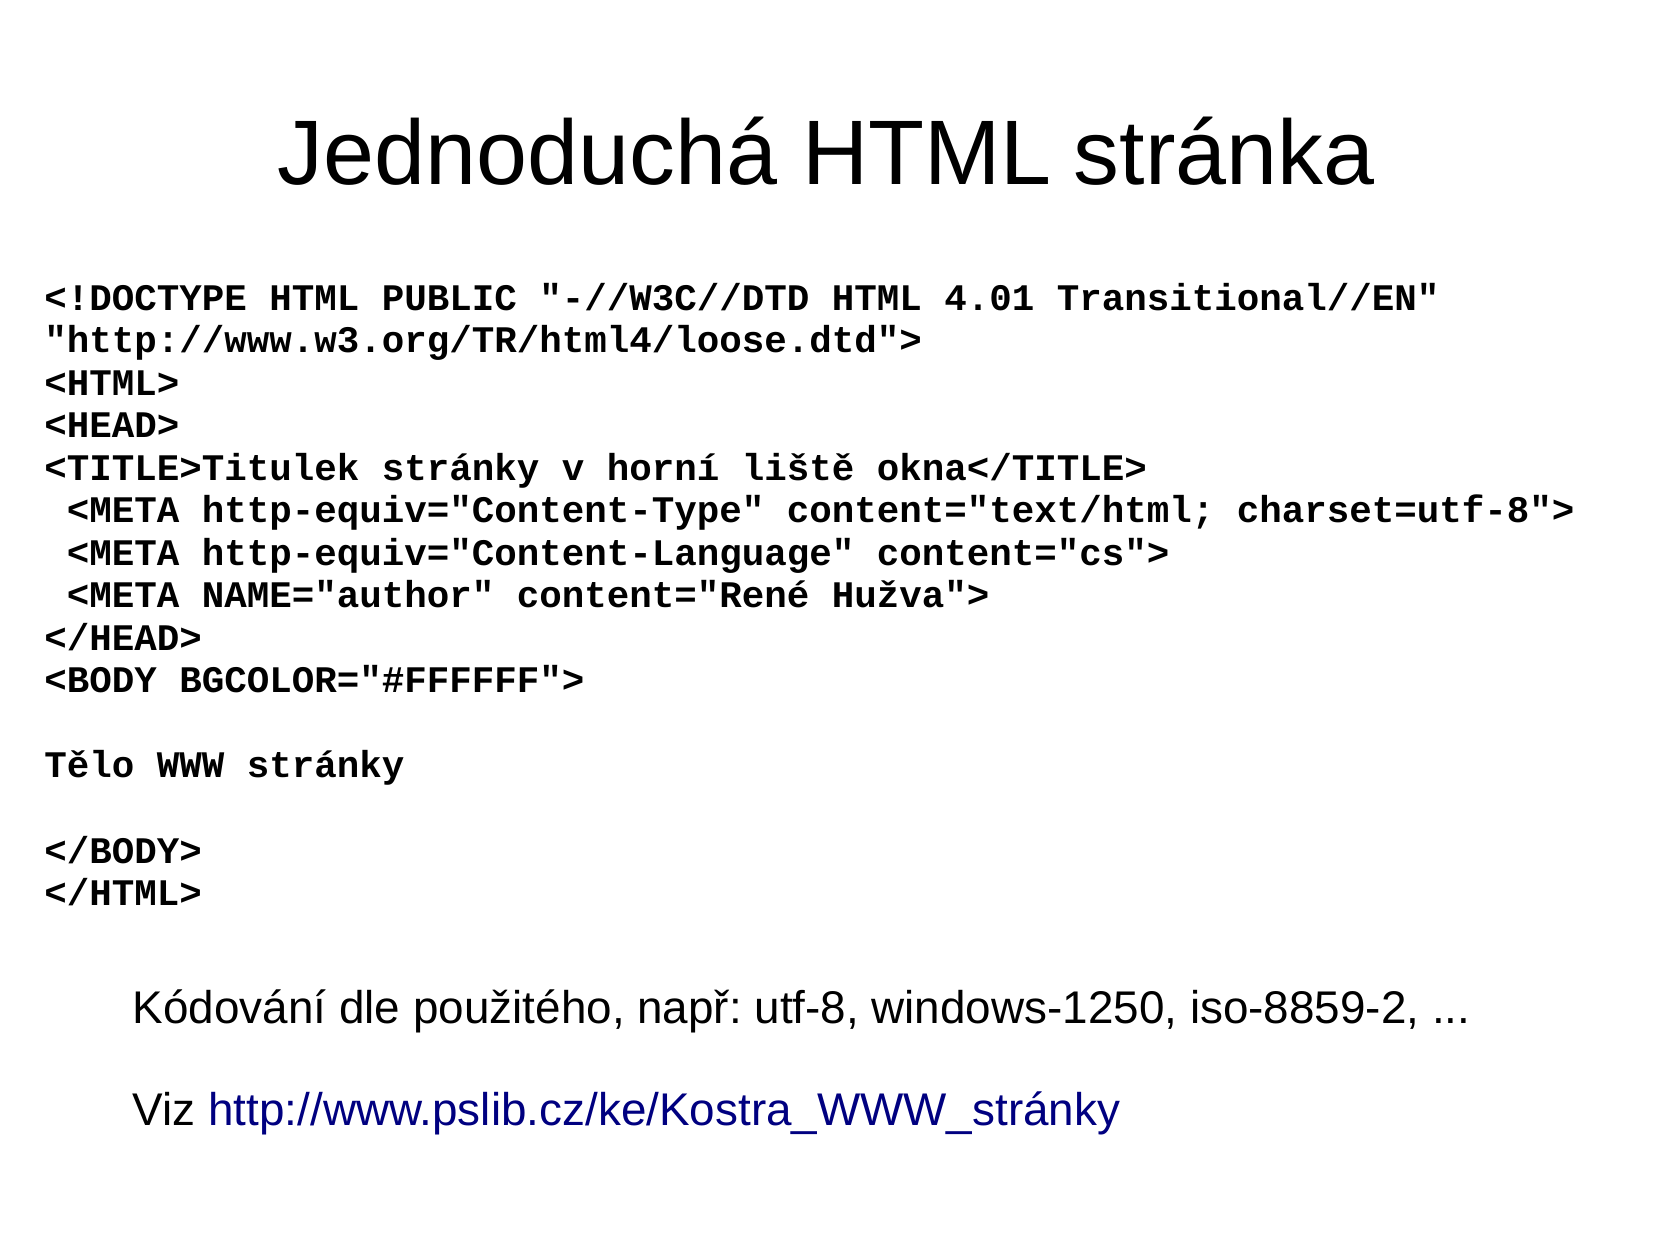

# Jednoduchá HTML stránka
<!DOCTYPE HTML PUBLIC "-//W3C//DTD HTML 4.01 Transitional//EN" "http://www.w3.org/TR/html4/loose.dtd">
<HTML>
<HEAD>
<TITLE>Titulek stránky v horní liště okna</TITLE>
 <META http-equiv="Content-Type" content="text/html; charset=utf-8">
 <META http-equiv="Content-Language" content="cs">
 <META NAME="author" content="René Hužva">
</HEAD>
<BODY BGCOLOR="#FFFFFF">
Tělo WWW stránky
</BODY>
</HTML>
Kódování dle použitého, např: utf-8, windows-1250, iso-8859-2, ...
Viz http://www.pslib.cz/ke/Kostra_WWW_stránky